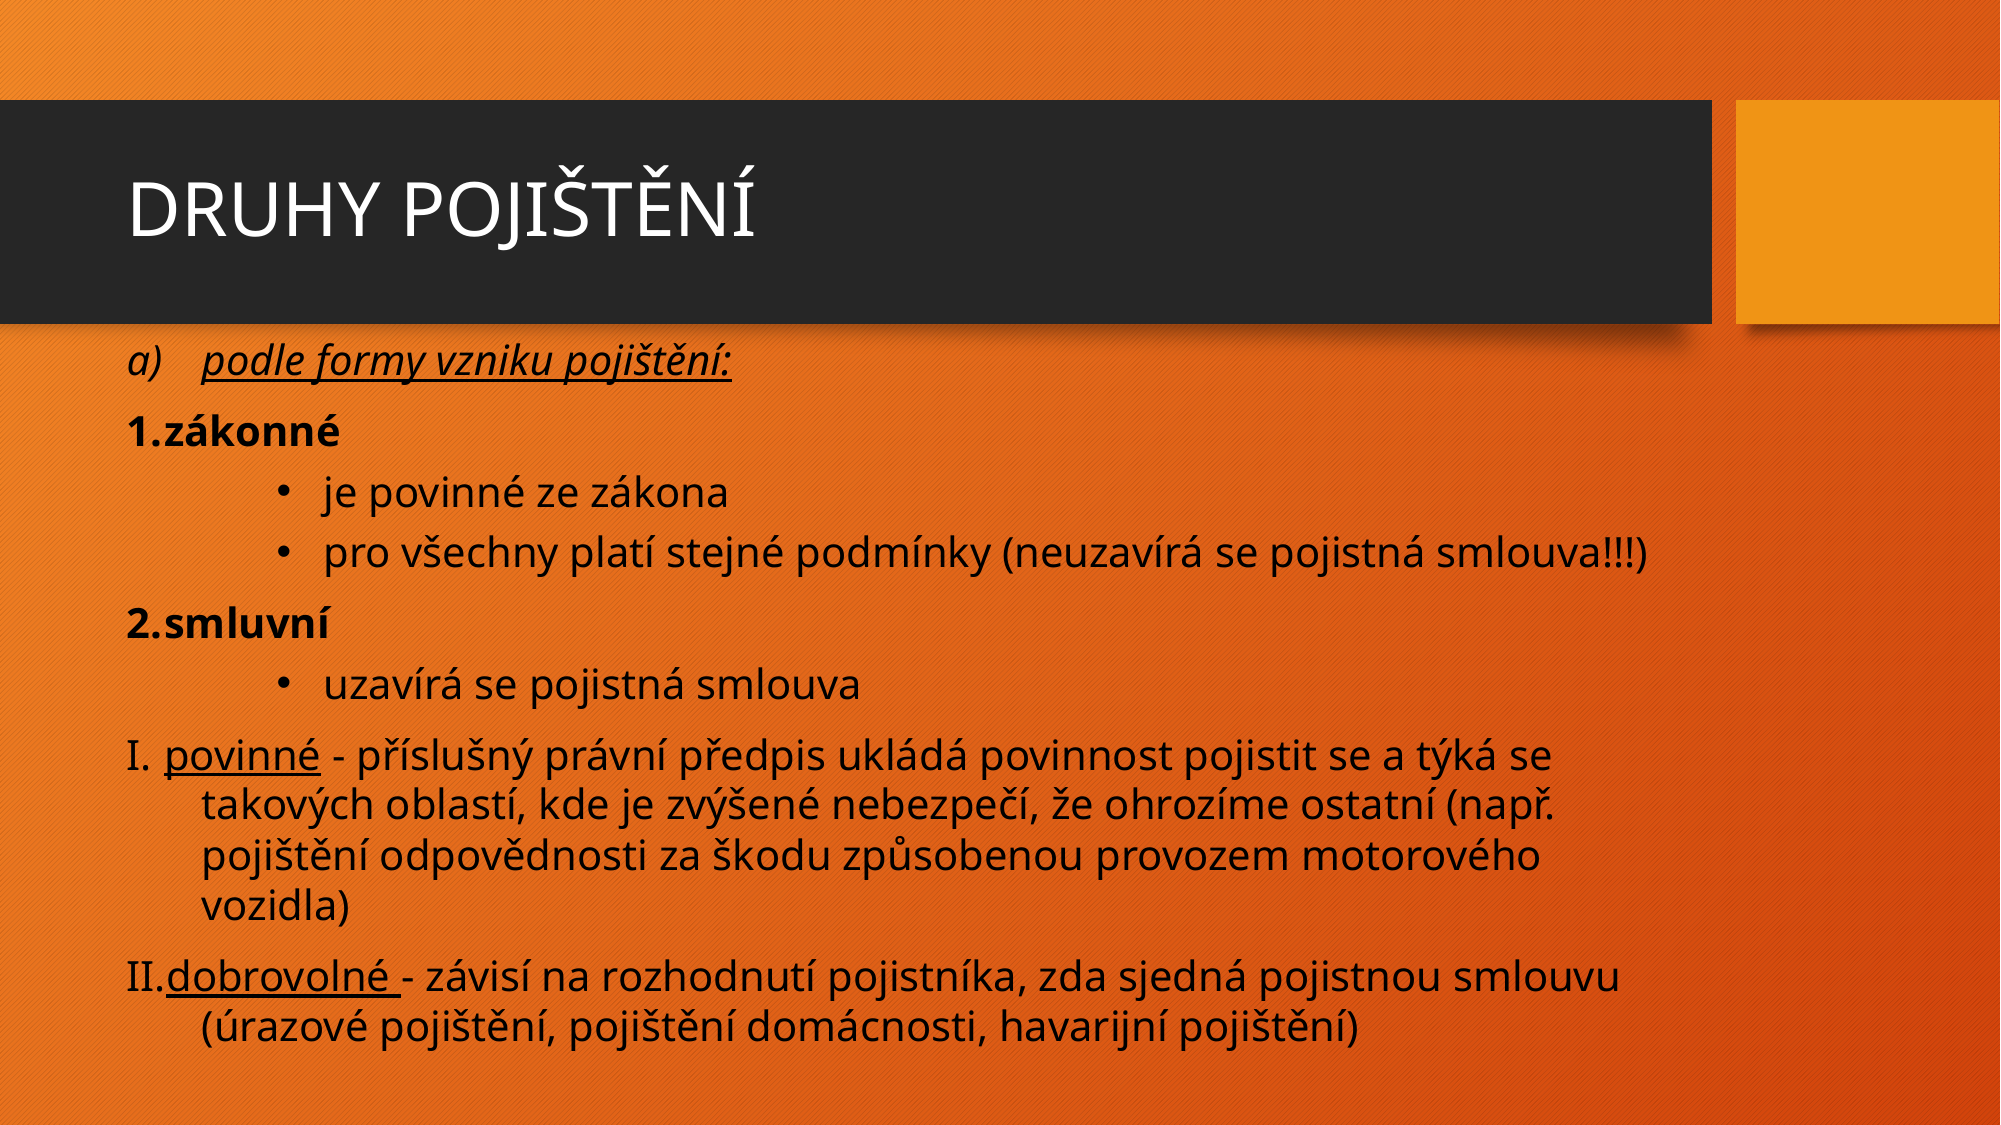

# DRUHY POJIŠTĚNÍ
podle formy vzniku pojištění:
zákonné
je povinné ze zákona
pro všechny platí stejné podmínky (neuzavírá se pojistná smlouva!!!)
smluvní
uzavírá se pojistná smlouva
povinné - příslušný právní předpis ukládá povinnost pojistit se a týká se takových oblastí, kde je zvýšené nebezpečí, že ohrozíme ostatní (např. pojištění odpovědnosti za škodu způsobenou provozem motorového vozidla)
dobrovolné - závisí na rozhodnutí pojistníka, zda sjedná pojistnou smlouvu (úrazové pojištění, pojištění domácnosti, havarijní pojištění)